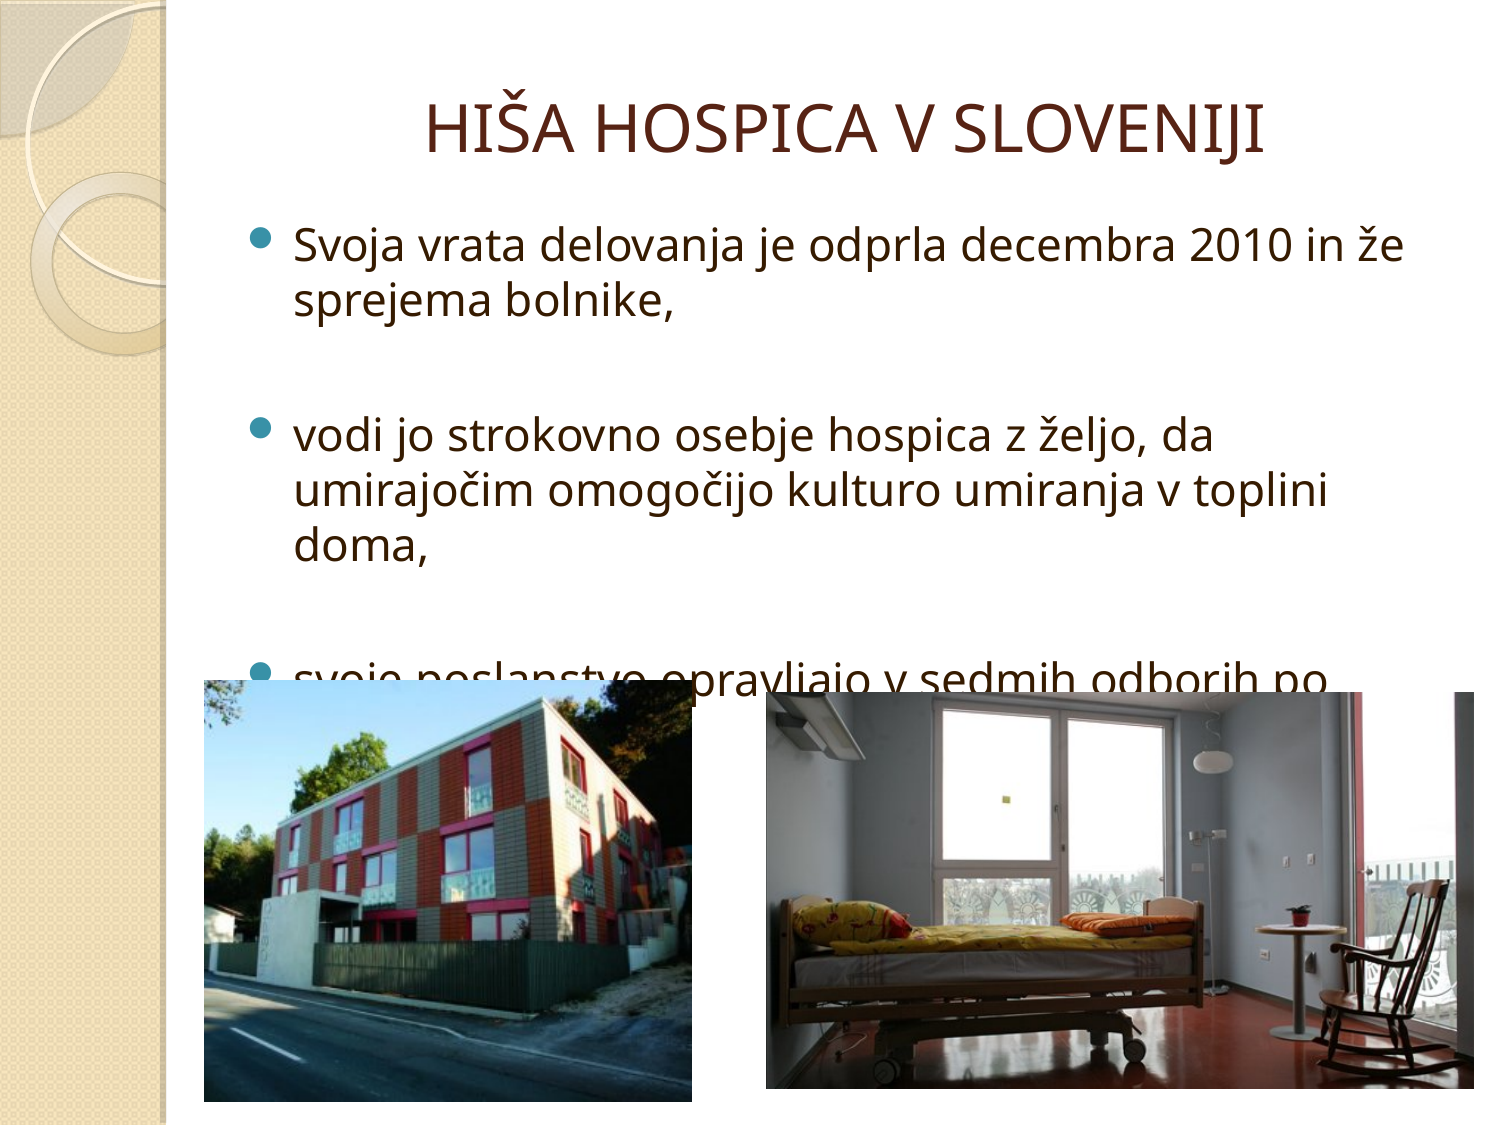

# HIŠA HOSPICA V SLOVENIJI
Svoja vrata delovanja je odprla decembra 2010 in že sprejema bolnike,
vodi jo strokovno osebje hospica z željo, da umirajočim omogočijo kulturo umiranja v toplini doma,
svoje poslanstvo opravljajo v sedmih odborih po Sloveniji.